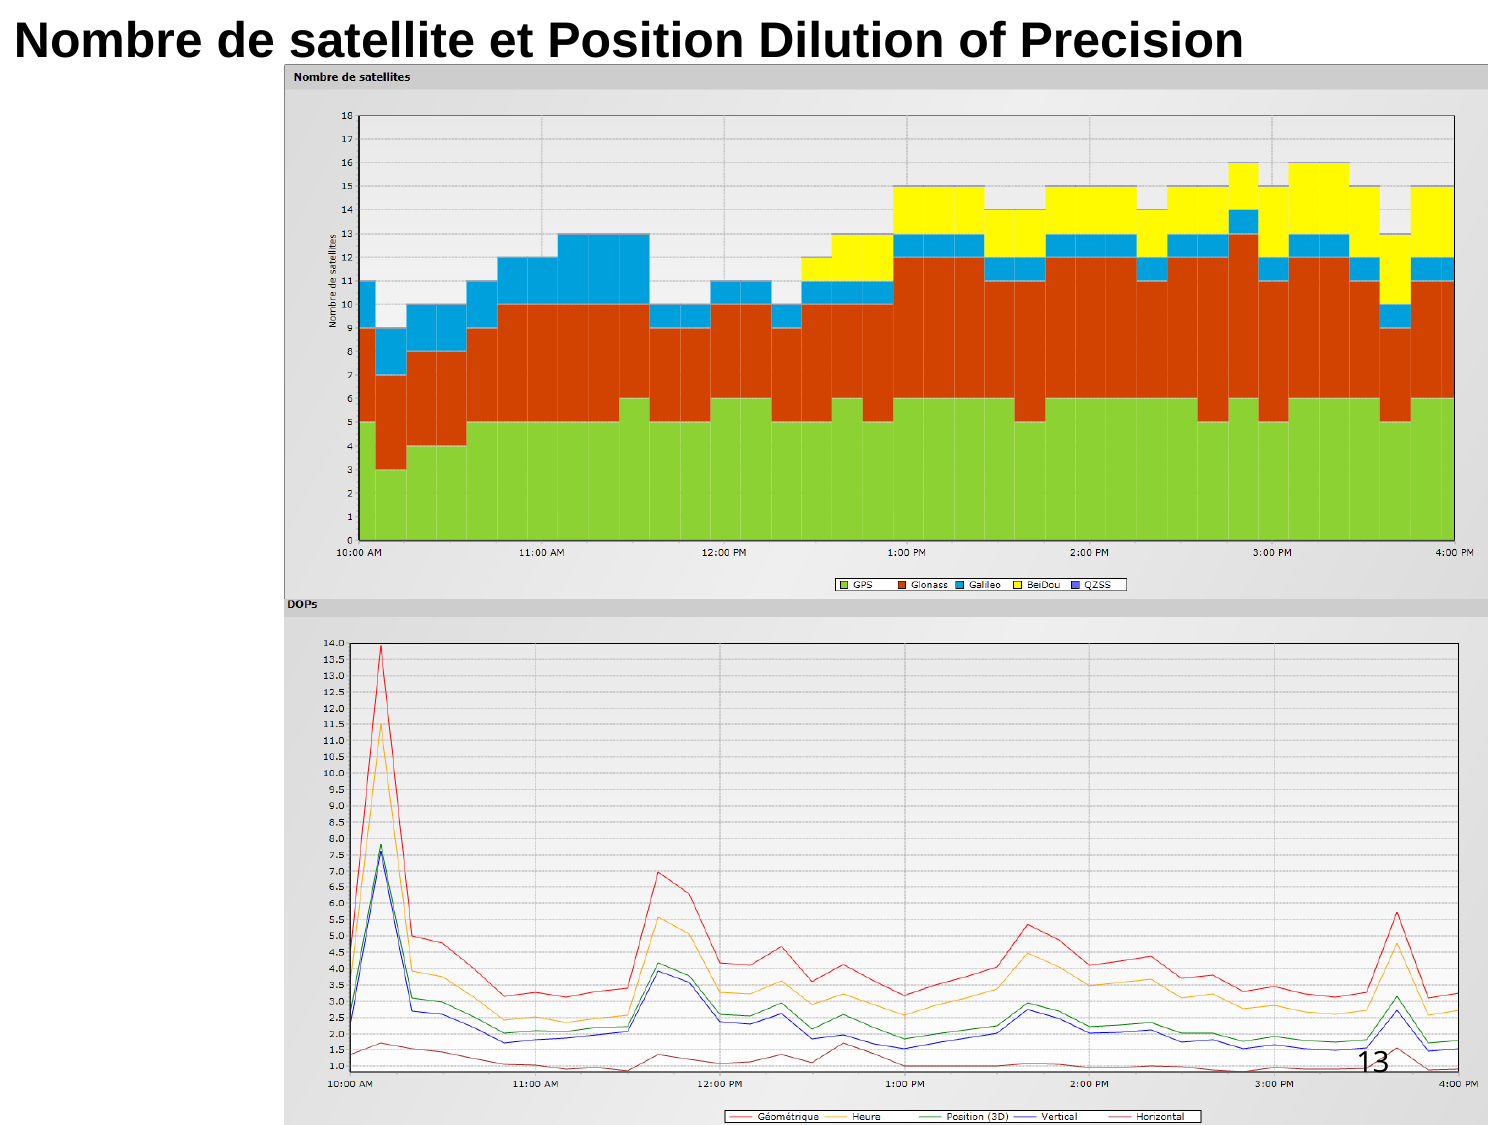

Nombre de satellite et Position Dilution of Precision
13
8